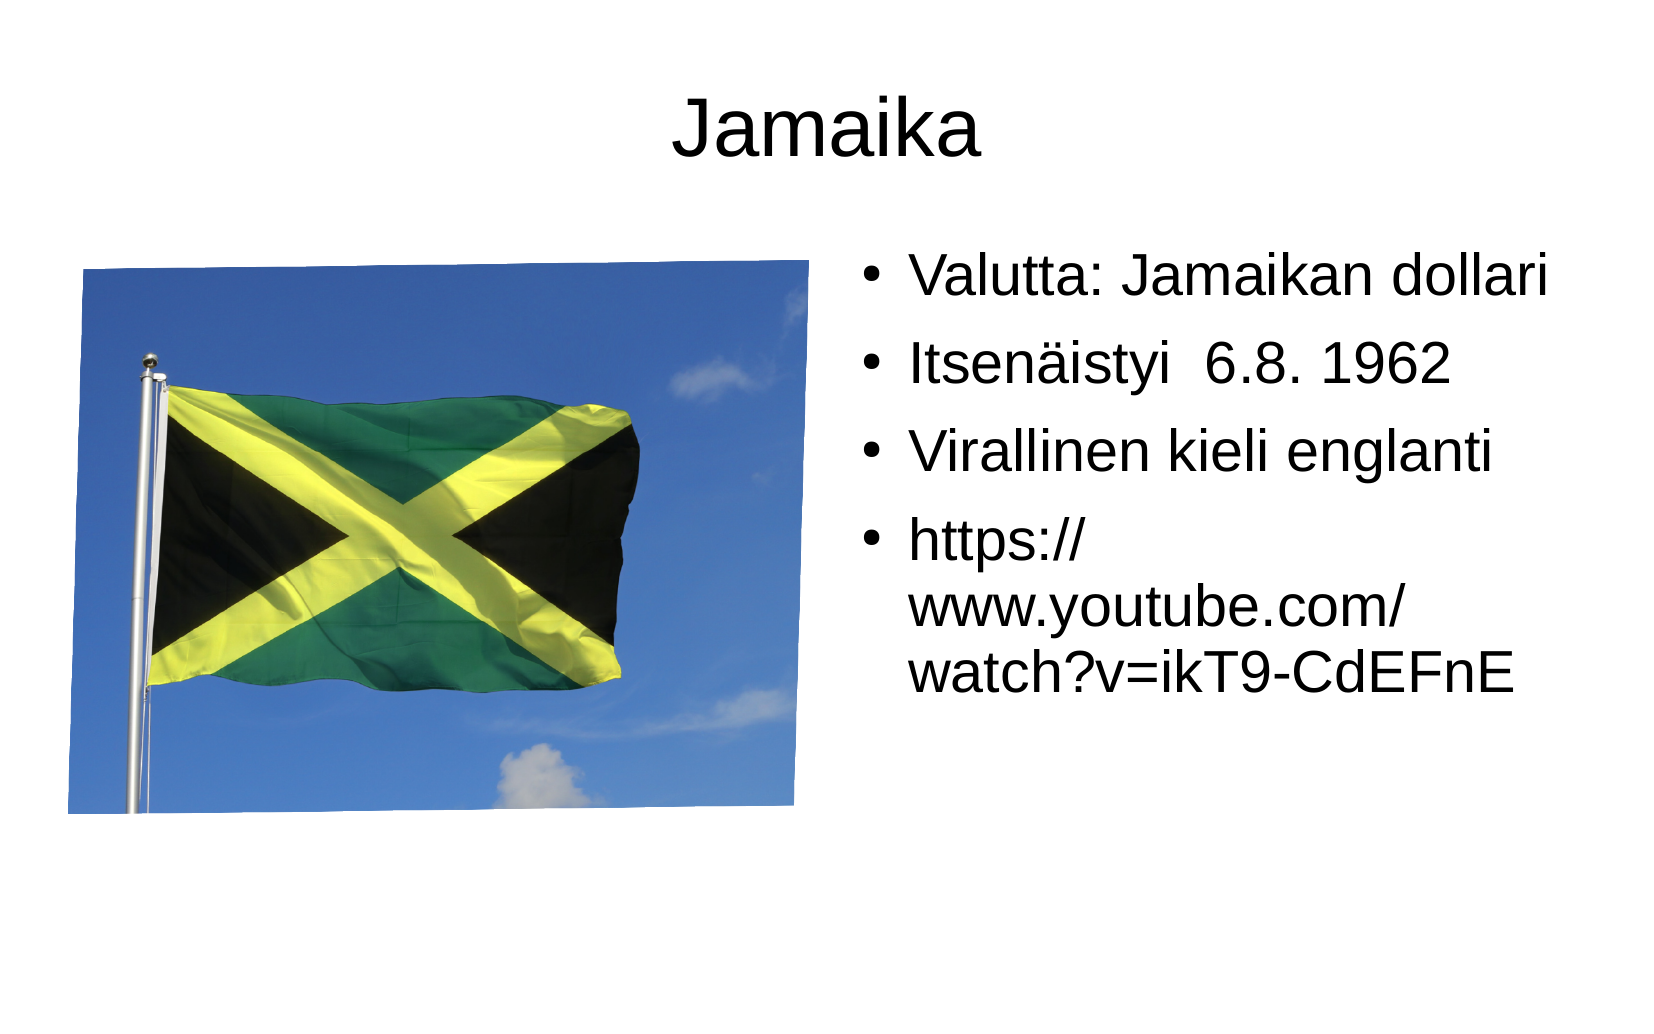

# Jamaika
Valutta: Jamaikan dollari
Itsenäistyi 6.8. 1962
Virallinen kieli englanti
https://www.youtube.com/watch?v=ikT9-CdEFnE